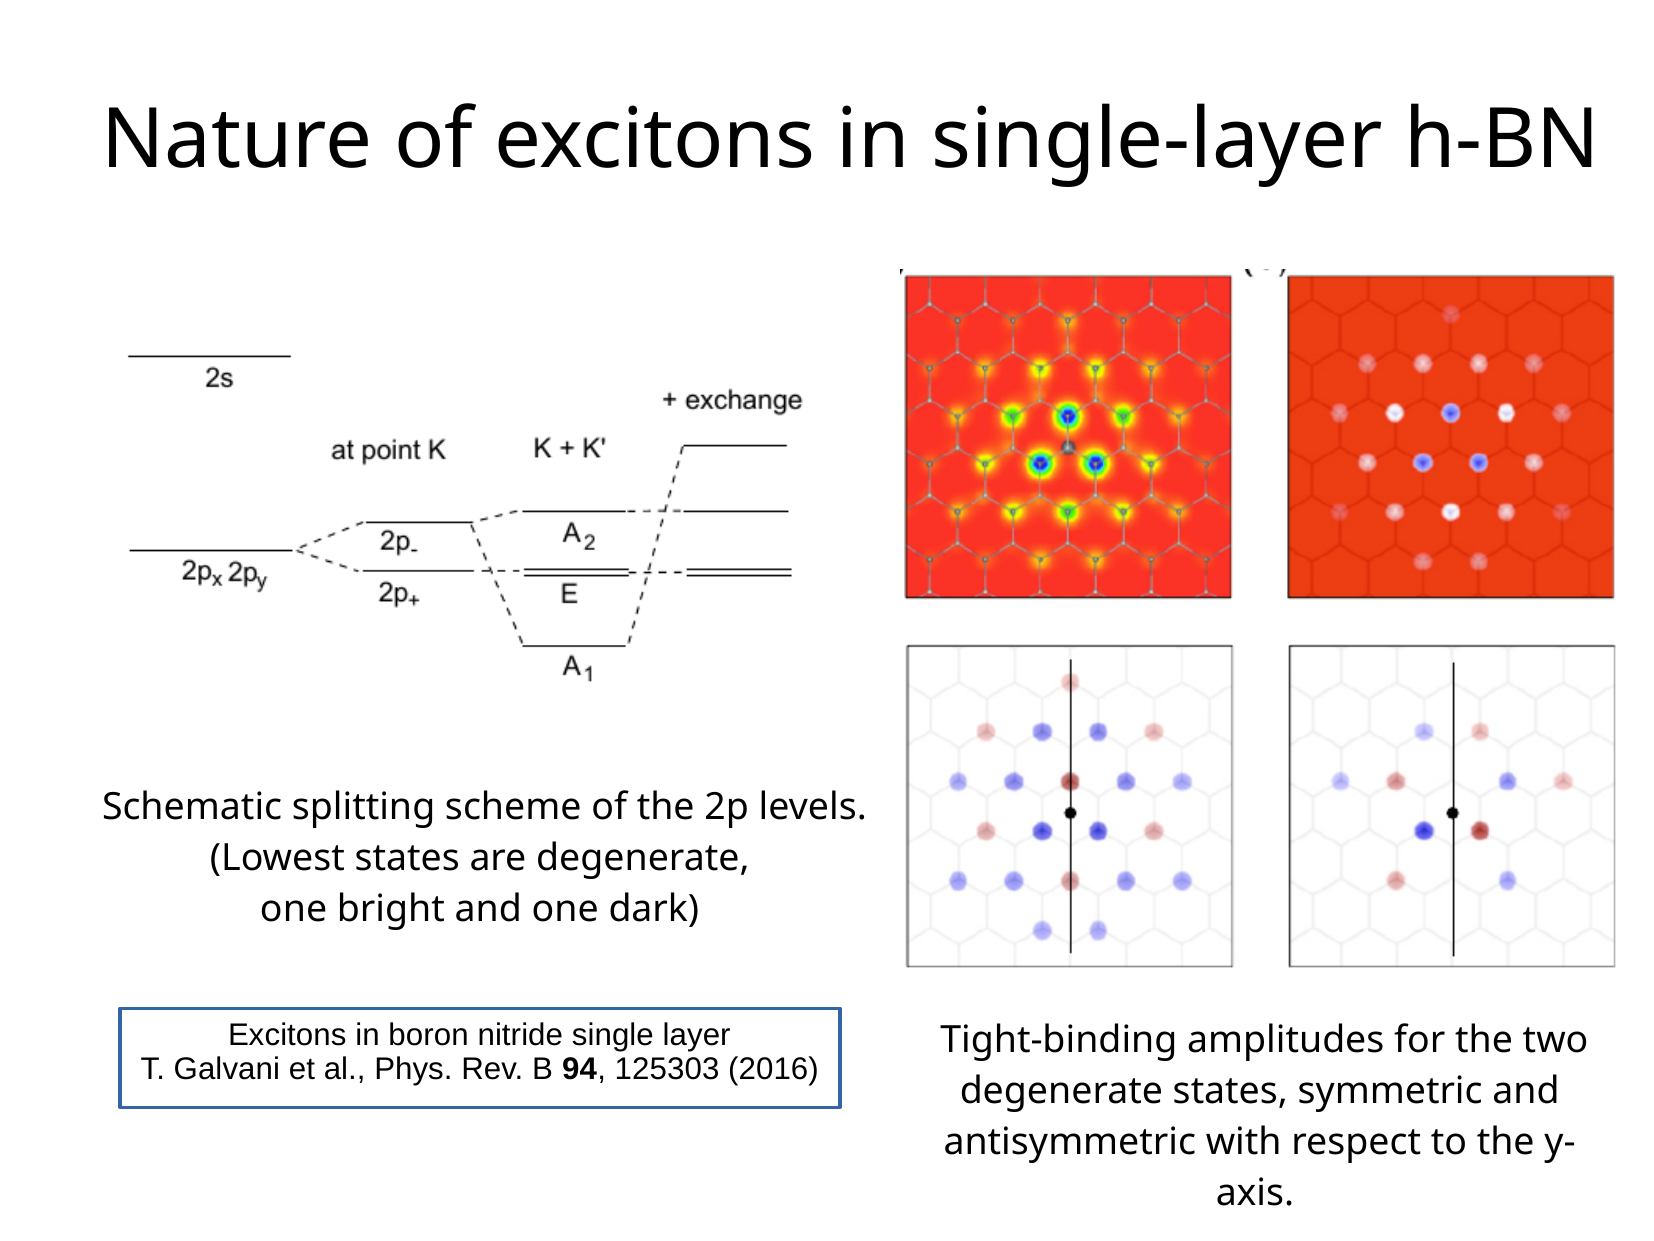

# Nature of excitons in single-layer h-BN
 Schematic splitting scheme of the 2p levels.
(Lowest states are degenerate,
 one bright and one dark)
 Tight-binding amplitudes for the two degenerate states, symmetric and antisymmetric with respect to the y-axis.
Excitons in boron nitride single layer
T. Galvani et al., Phys. Rev. B 94, 125303 (2016)